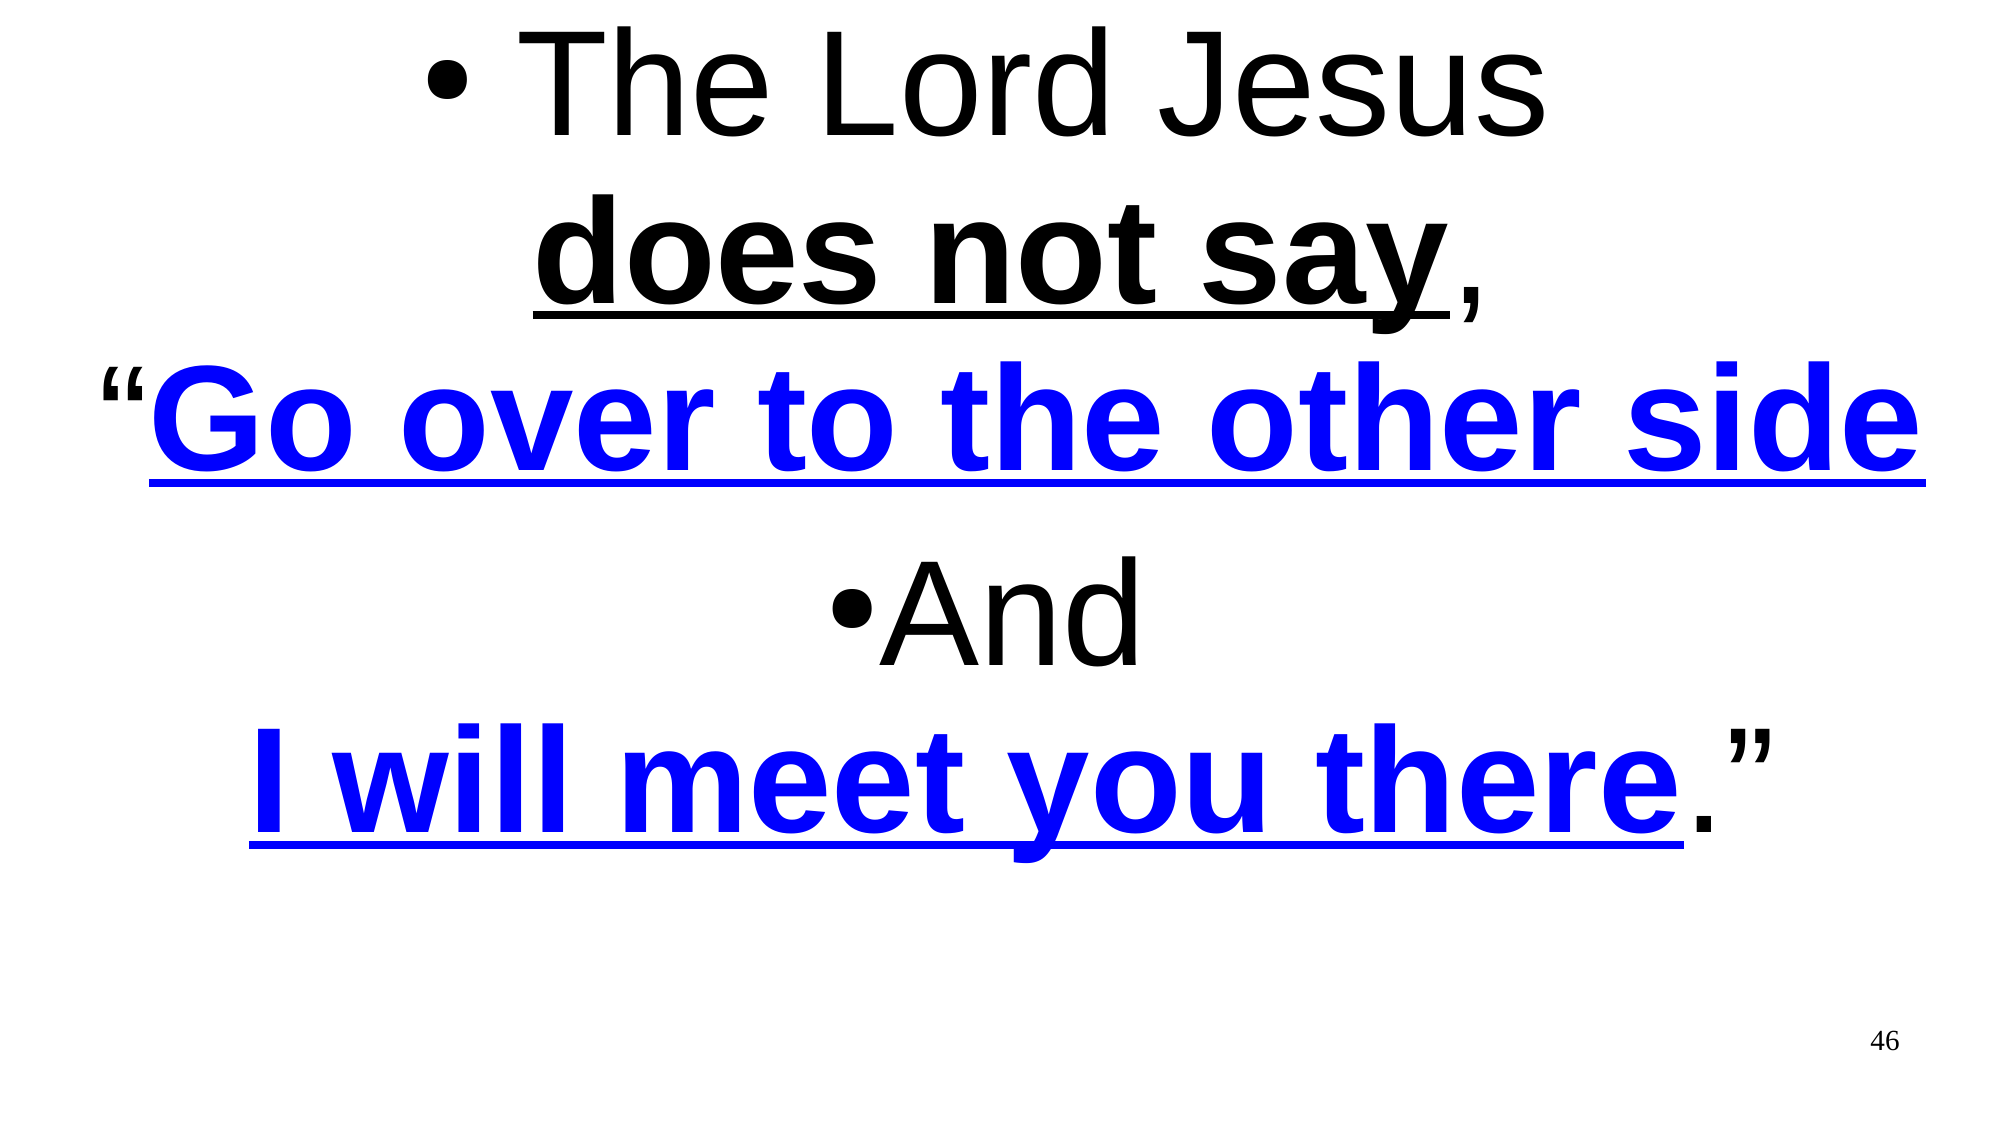

# The Lord Jesus does not say, “Go over to the other side
And
I will meet you there.”
46